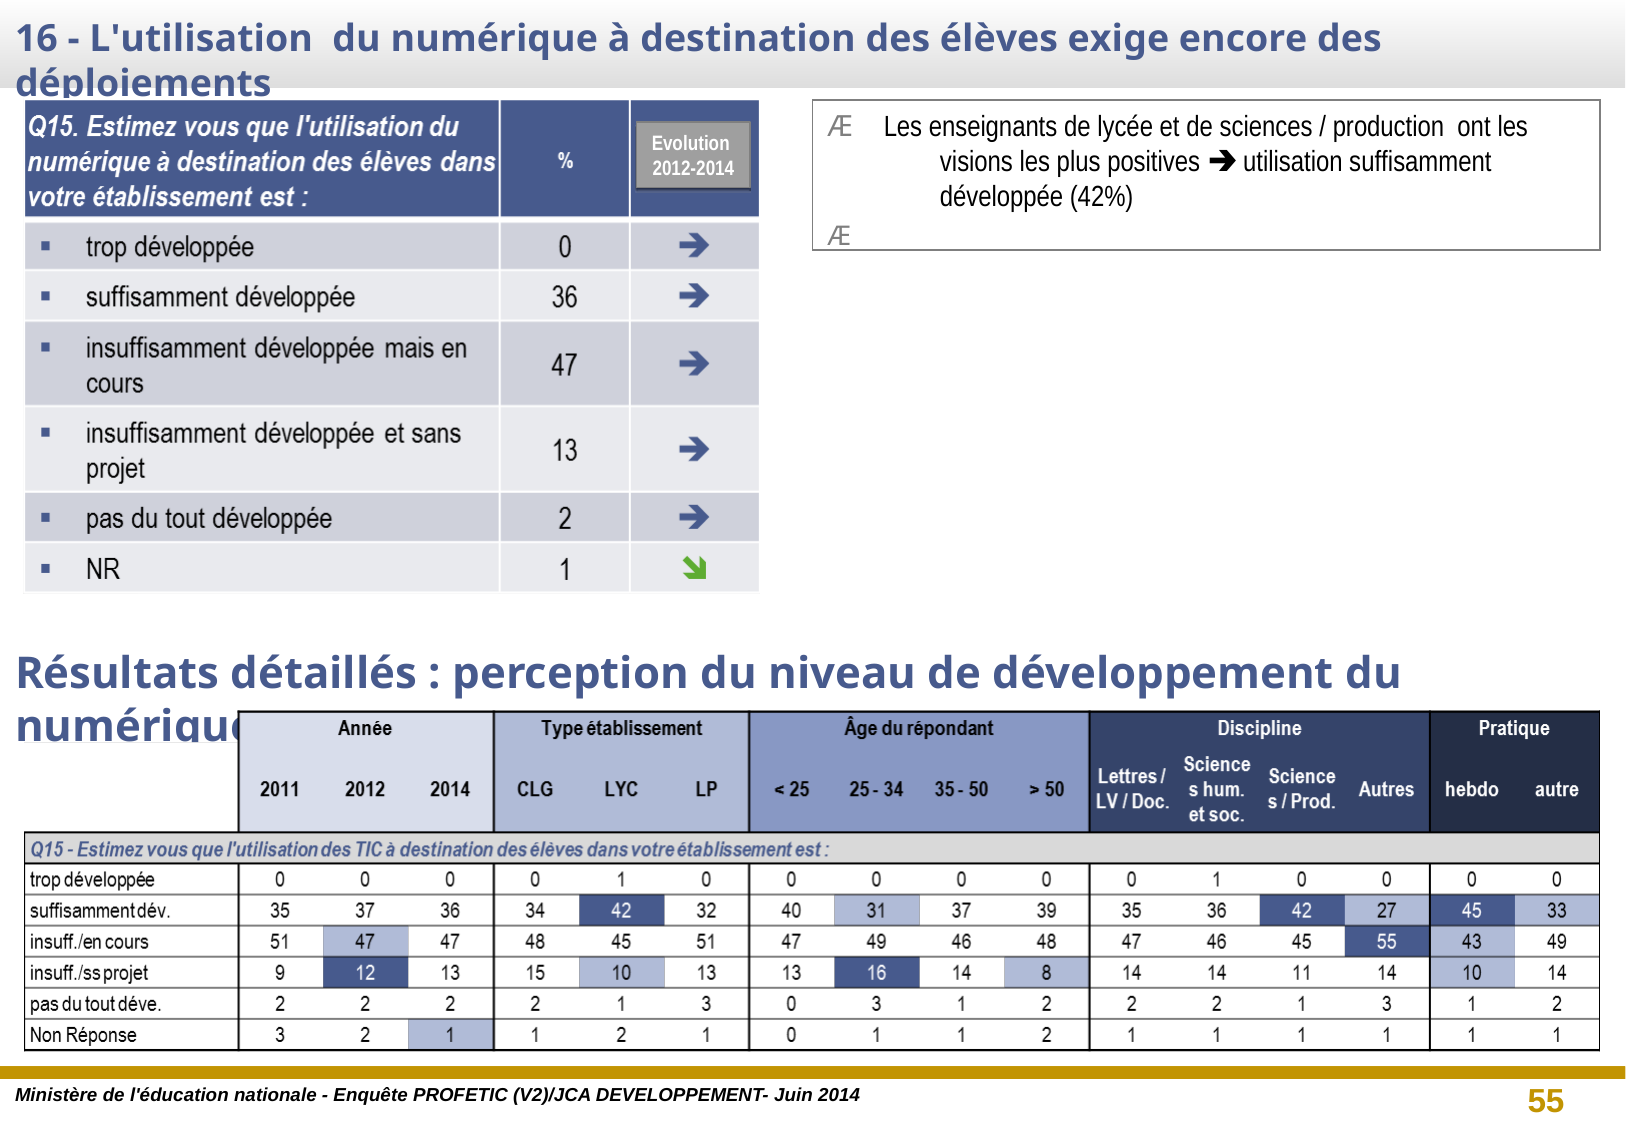

# 16 - L'utilisation du numérique à destination des élèves exige encore des déploiements
Les enseignants de lycée et de sciences / production ont les visions les plus positives  utilisation suffisamment développée (42%)
Evolution
2012-2014
Résultats détaillés : perception du niveau de développement du numérique
55
Ministère de l'éducation nationale - Enquête PROFETIC (V2)/JCA DEVELOPPEMENT- Juin 2014